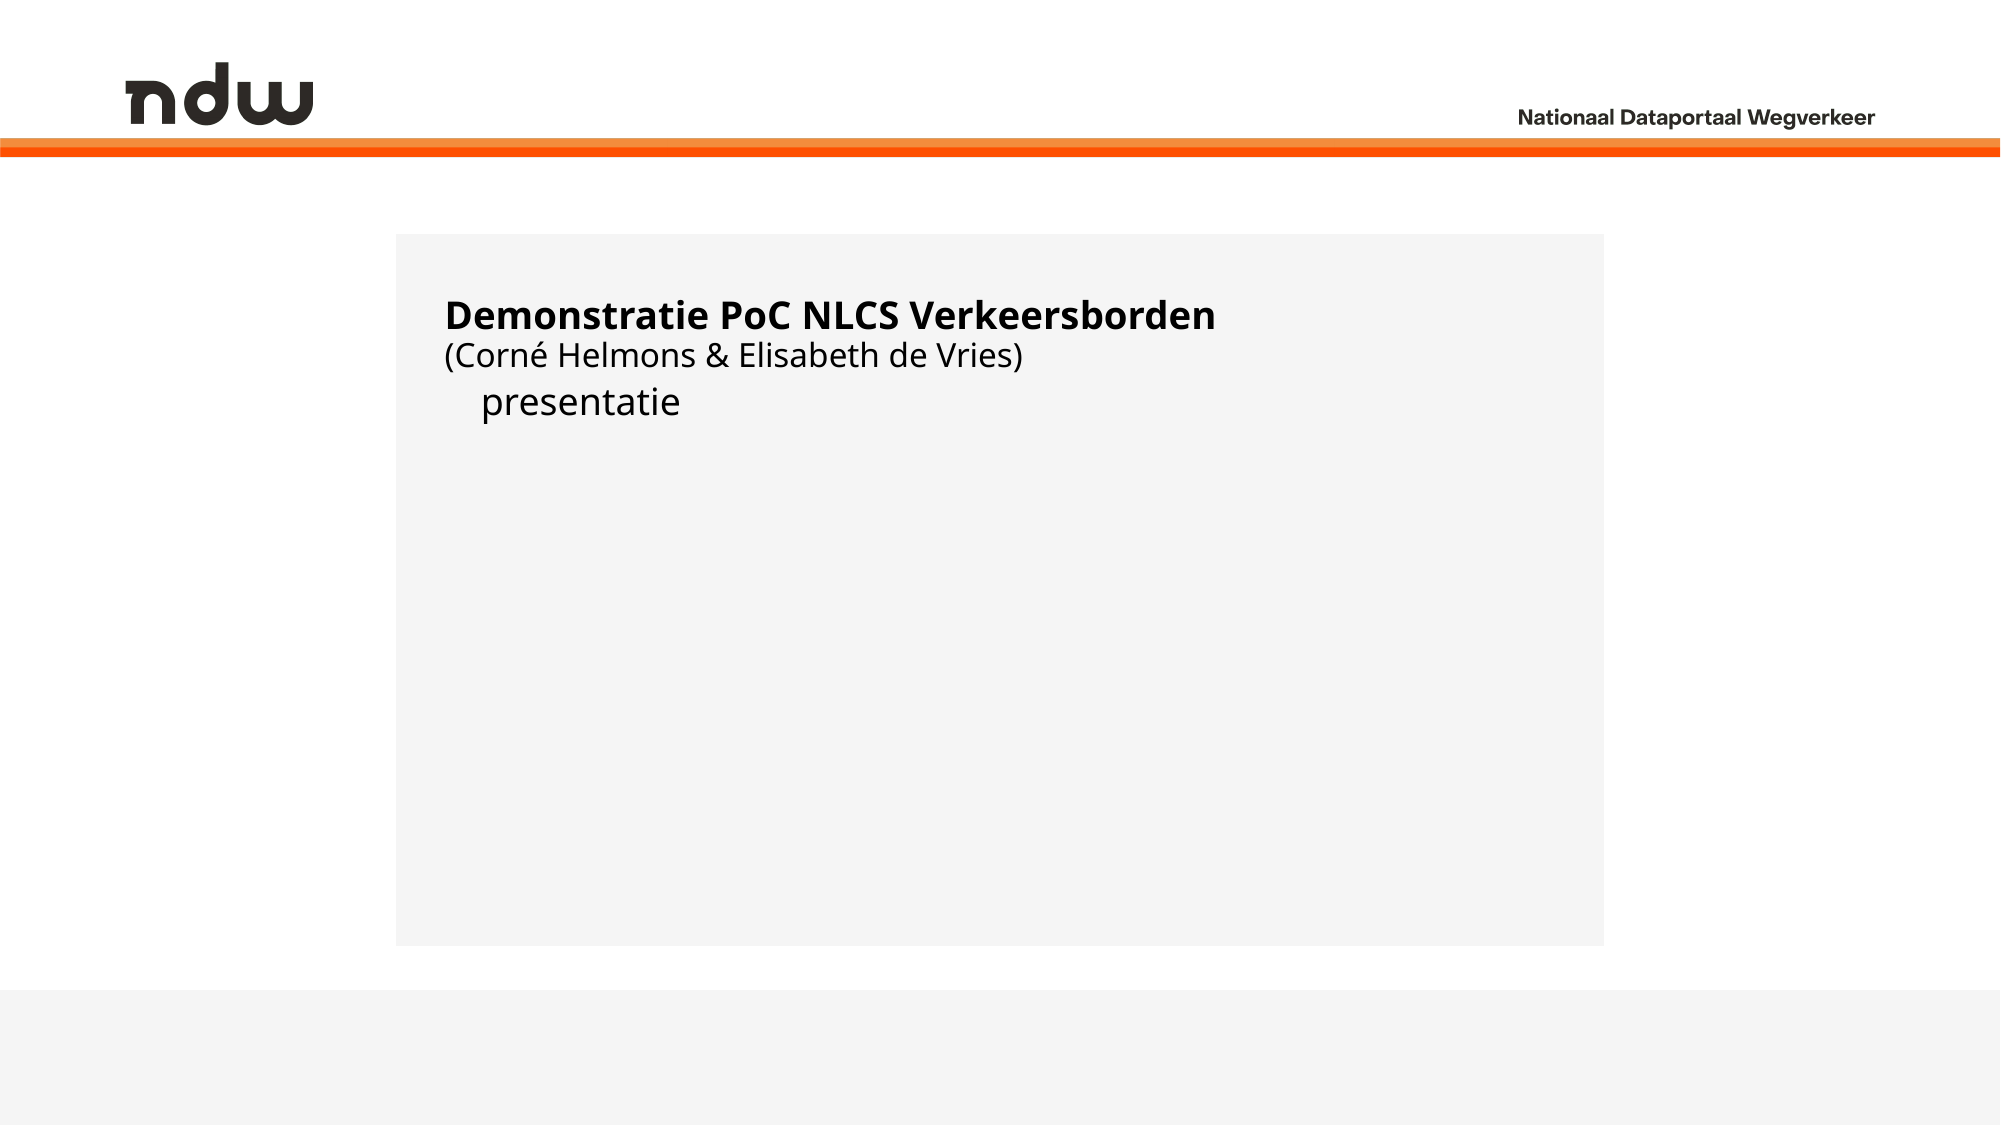

Demonstratie PoC NLCS Verkeersborden
(Corné Helmons & Elisabeth de Vries)
# presentatie